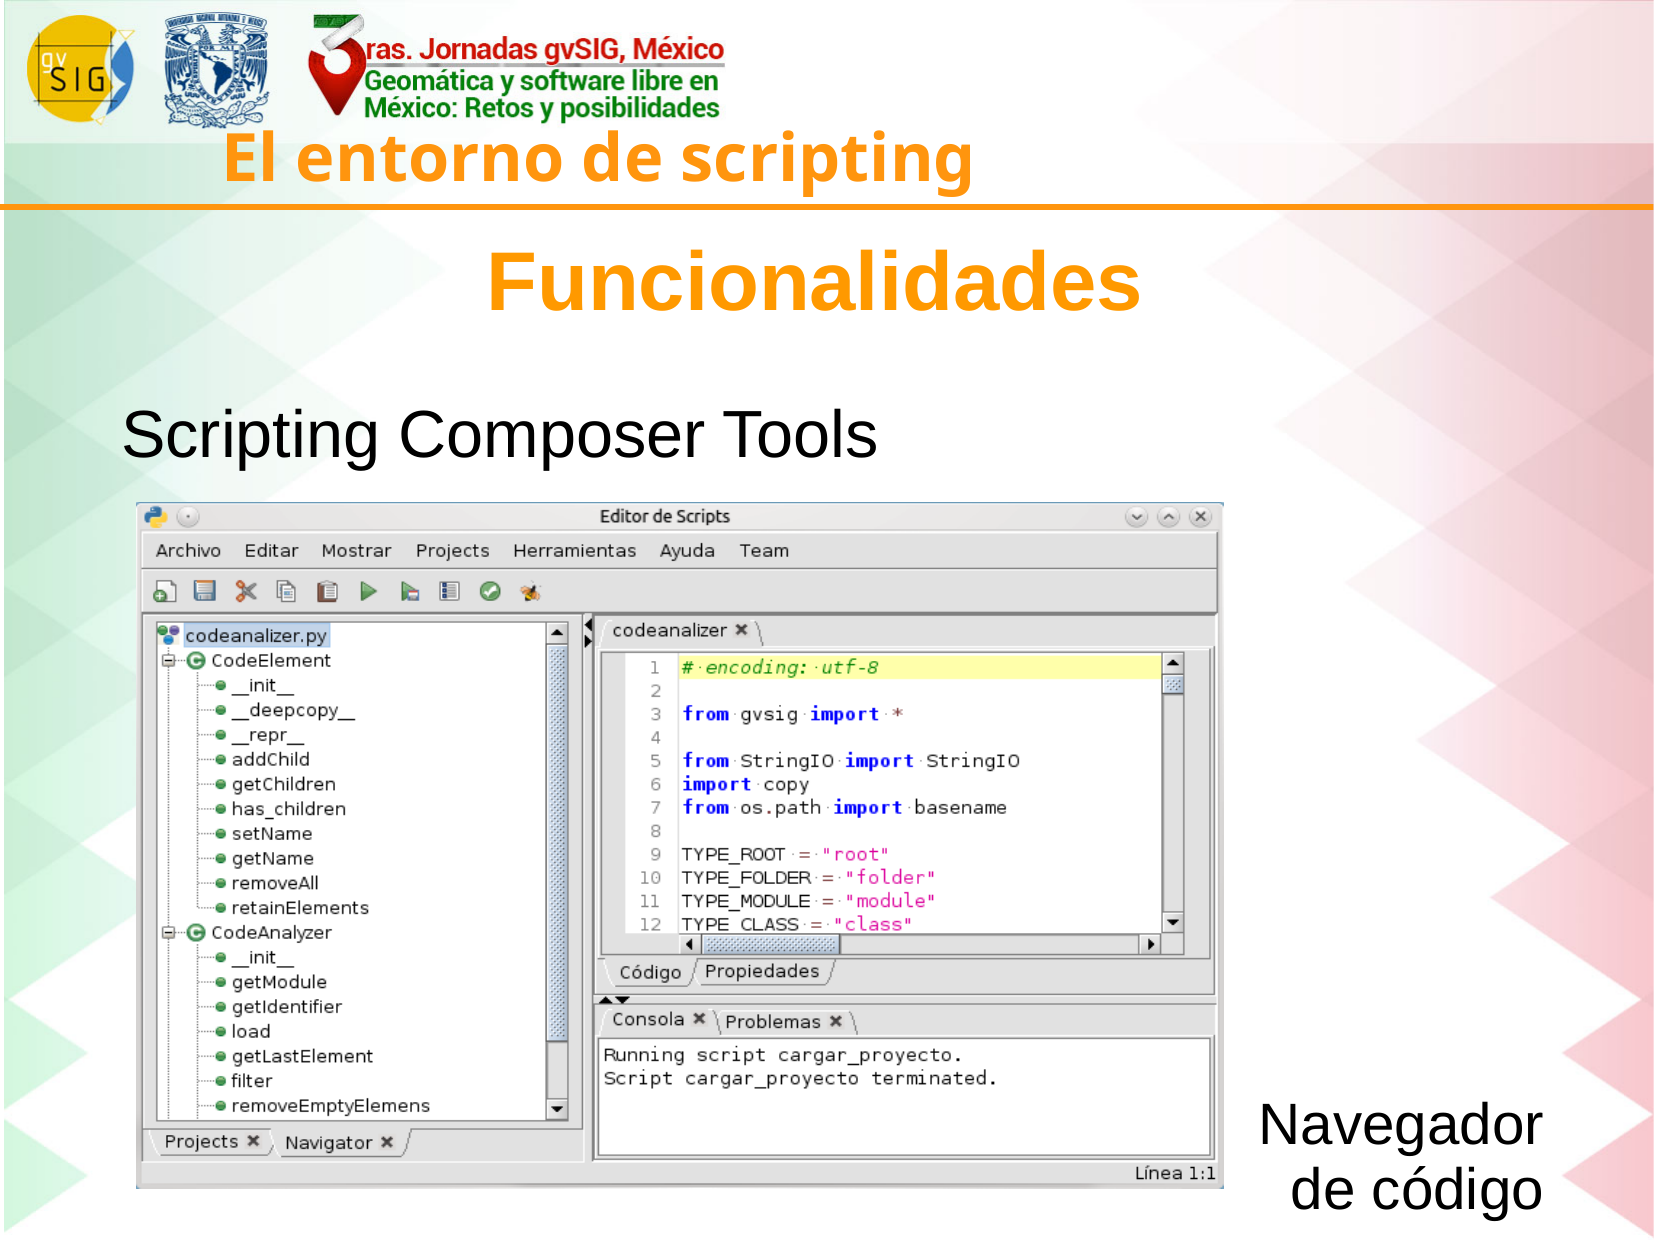

# El entorno de scripting
Funcionalidades
Scripting Composer Tools
Navegador
de código